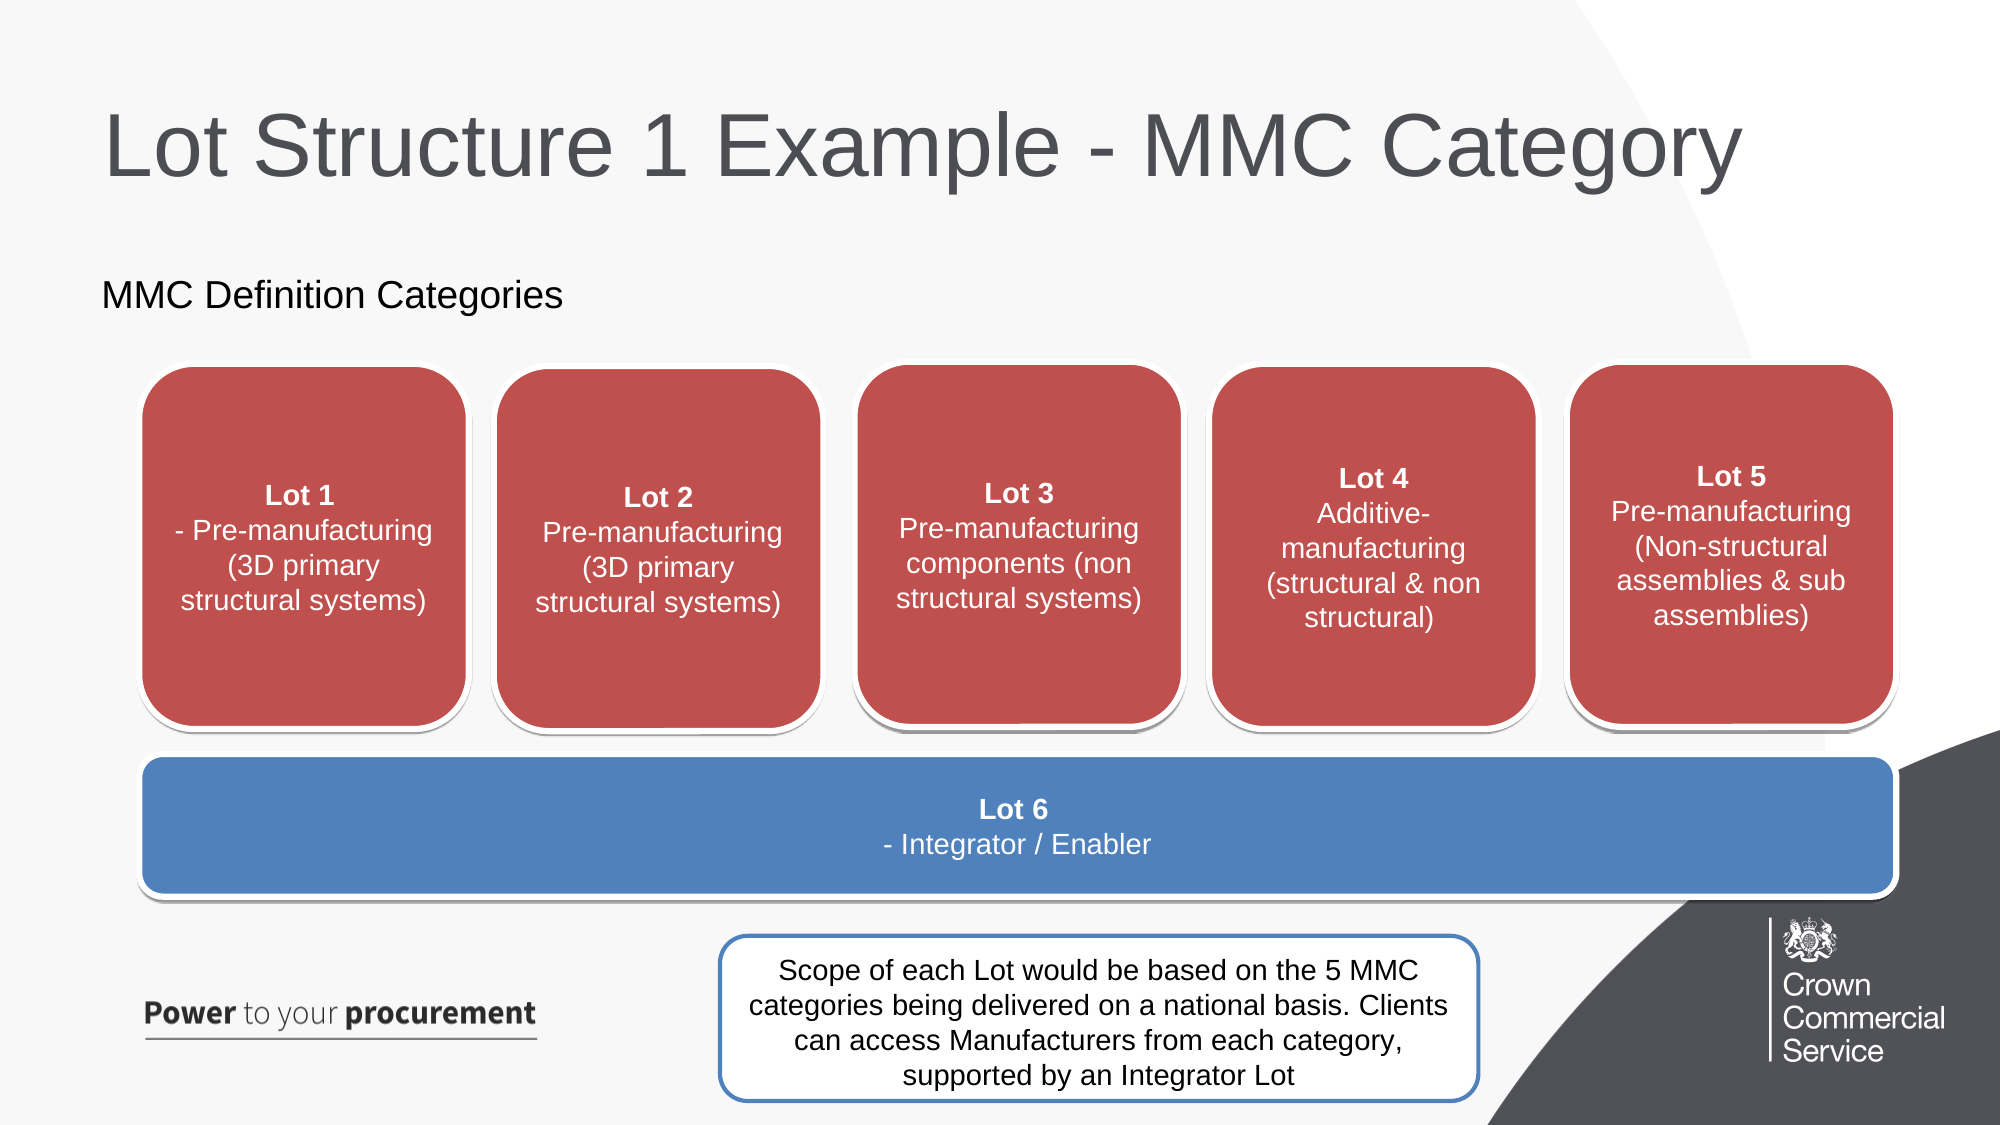

# Lot Structure 1 Example - MMC Category
MMC Definition Categories
Lot 3
Pre-manufacturing components (non structural systems)
Lot 5
Pre-manufacturing (Non-structural assemblies & sub assemblies)
Lot 1
- Pre-manufacturing (3D primary structural systems)
Lot 4
Additive-manufacturing (structural & non structural)
Lot 2
 Pre-manufacturing (3D primary structural systems)
Lot 6
- Integrator / Enabler
Scope of each Lot would be based on the 5 MMC categories being delivered on a national basis. Clients can access Manufacturers from each category, supported by an Integrator Lot